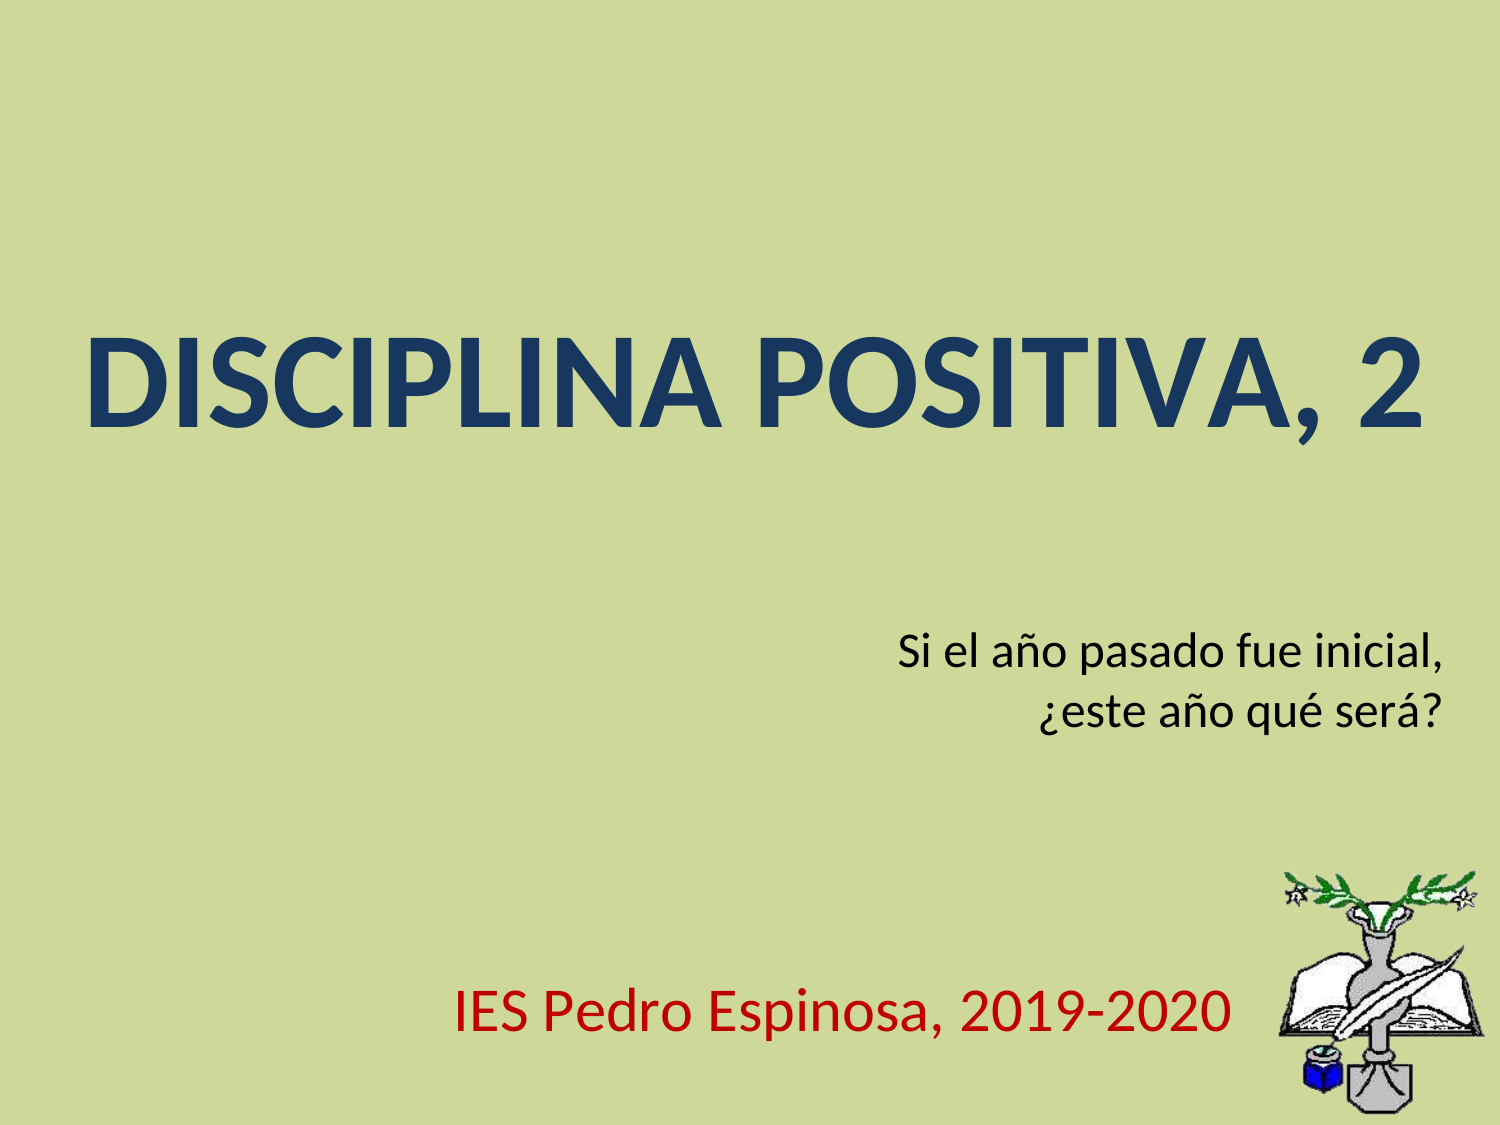

DISCIPLINA POSITIVA, 2
Si el año pasado fue inicial, ¿este año qué será?
IES Pedro Espinosa, 2019-2020